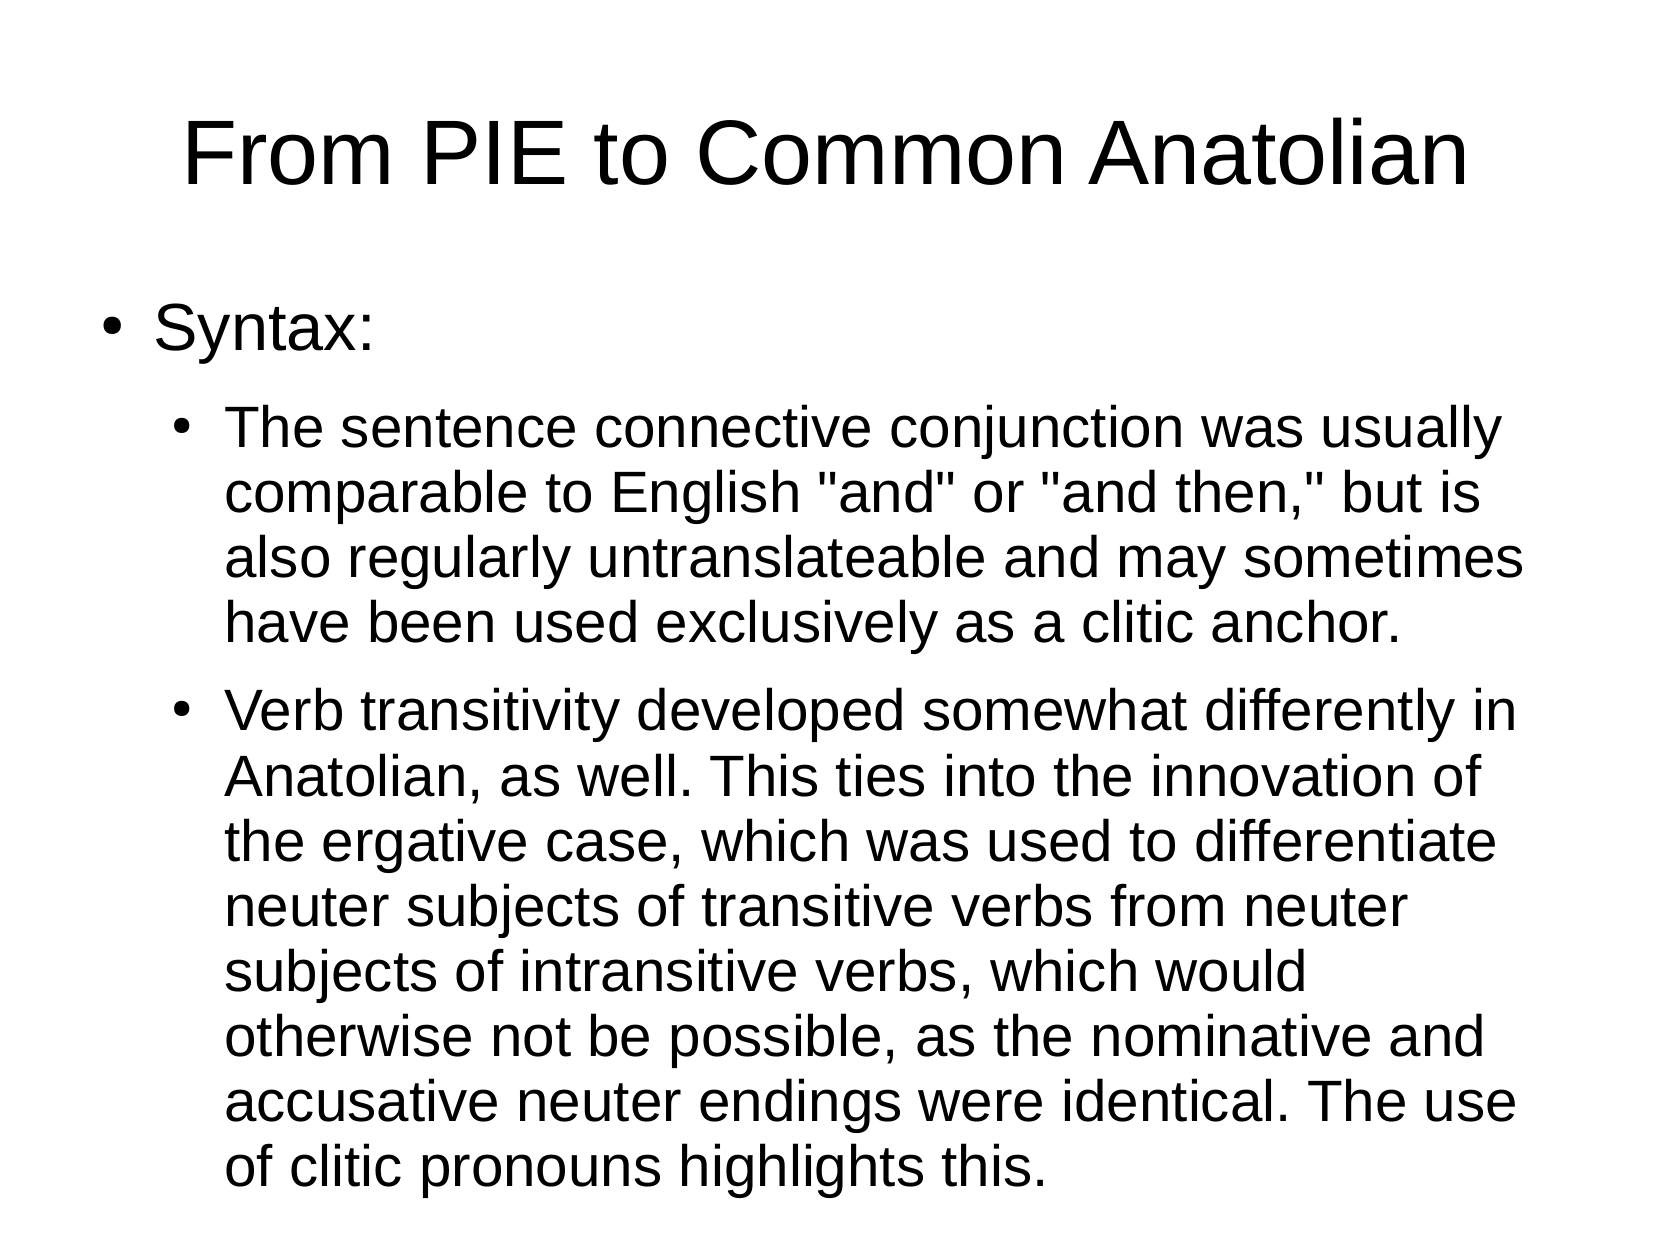

# From PIE to Common Anatolian
Syntax:
The sentence connective conjunction was usually comparable to English "and" or "and then," but is also regularly untranslateable and may sometimes have been used exclusively as a clitic anchor.
Verb transitivity developed somewhat differently in Anatolian, as well. This ties into the innovation of the ergative case, which was used to differentiate neuter subjects of transitive verbs from neuter subjects of intransitive verbs, which would otherwise not be possible, as the nominative and accusative neuter endings were identical. The use of clitic pronouns highlights this.